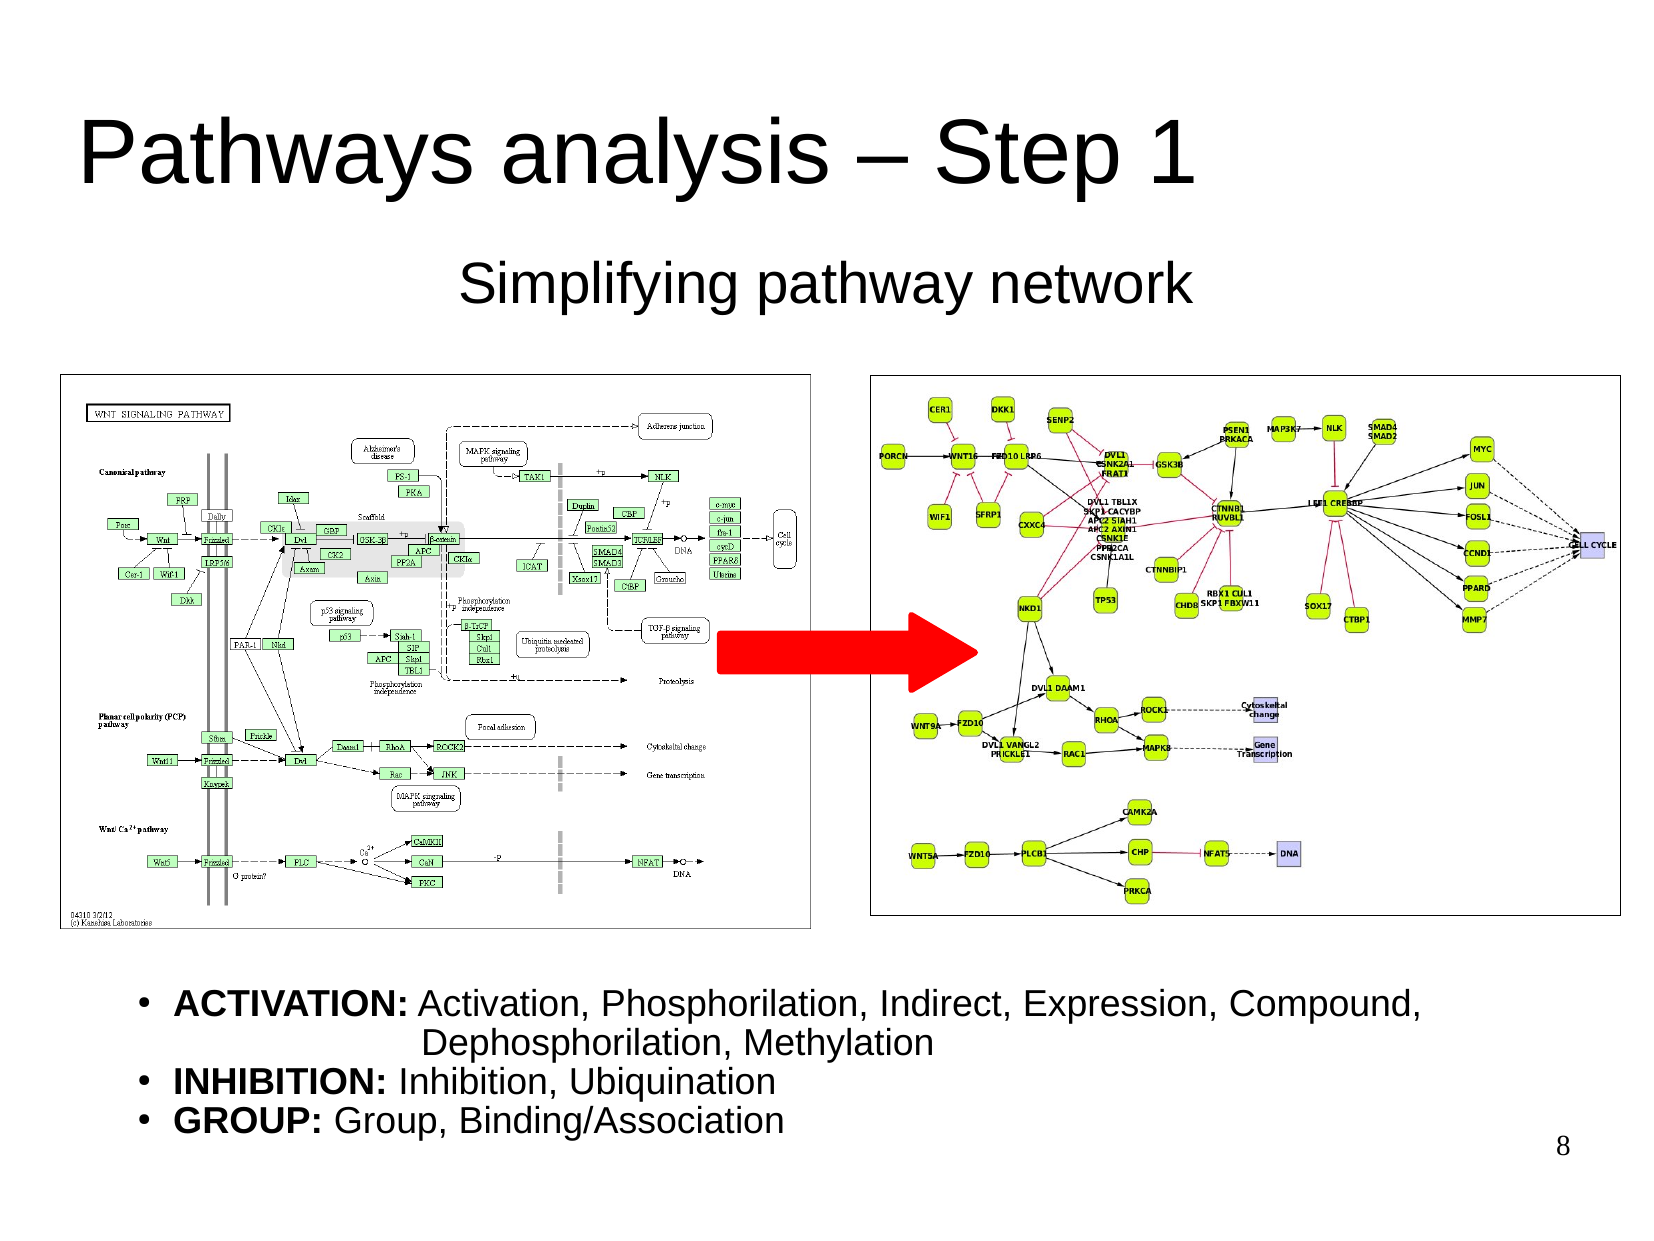

Pathways analysis – Step 1
Simplifying pathway network
ACTIVATION: Activation, Phosphorilation, Indirect, Expression, Compound,
Dephosphorilation, Methylation
INHIBITION: Inhibition, Ubiquination
GROUP: Group, Binding/Association
8